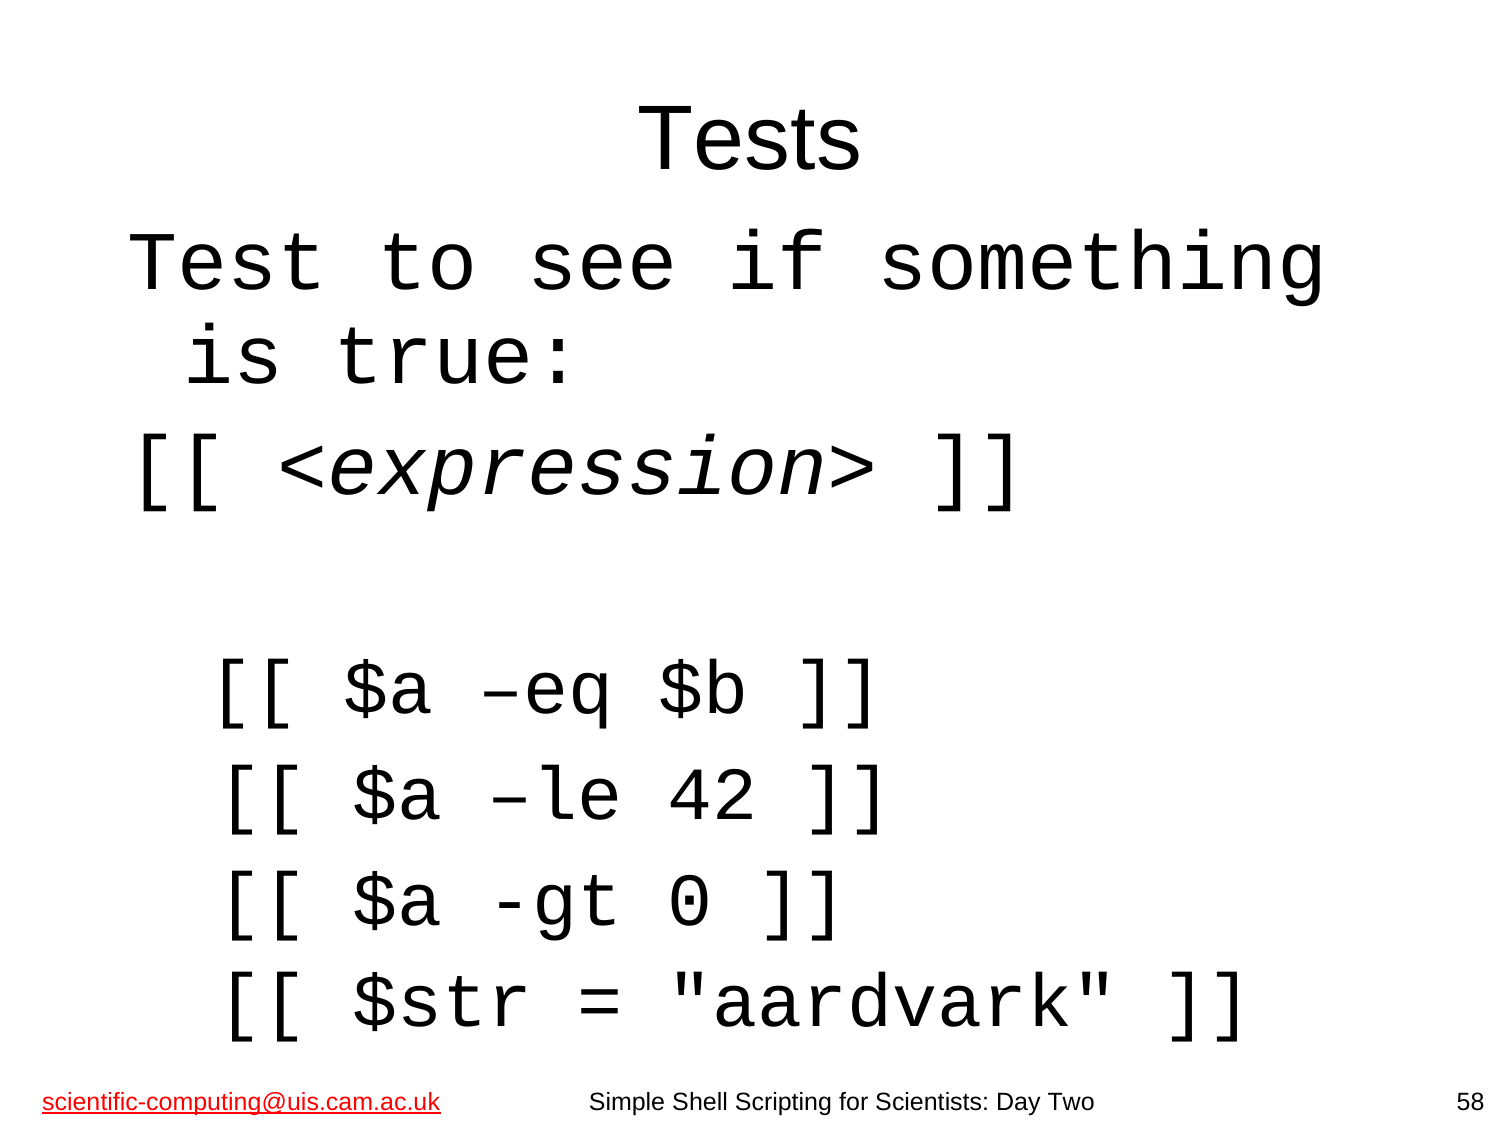

# Tests
Test to see if something is true:
[[ <expression> ]]
 [[ $a –eq $b ]]
 [[ $a –le 42 ]]
 [[ $a -gt 0 ]]
 [[ $str = "aardvark" ]]
escience-support@ucs.cam.ac.uk	Simple Shell Scripting for Scientists: Day Two
58